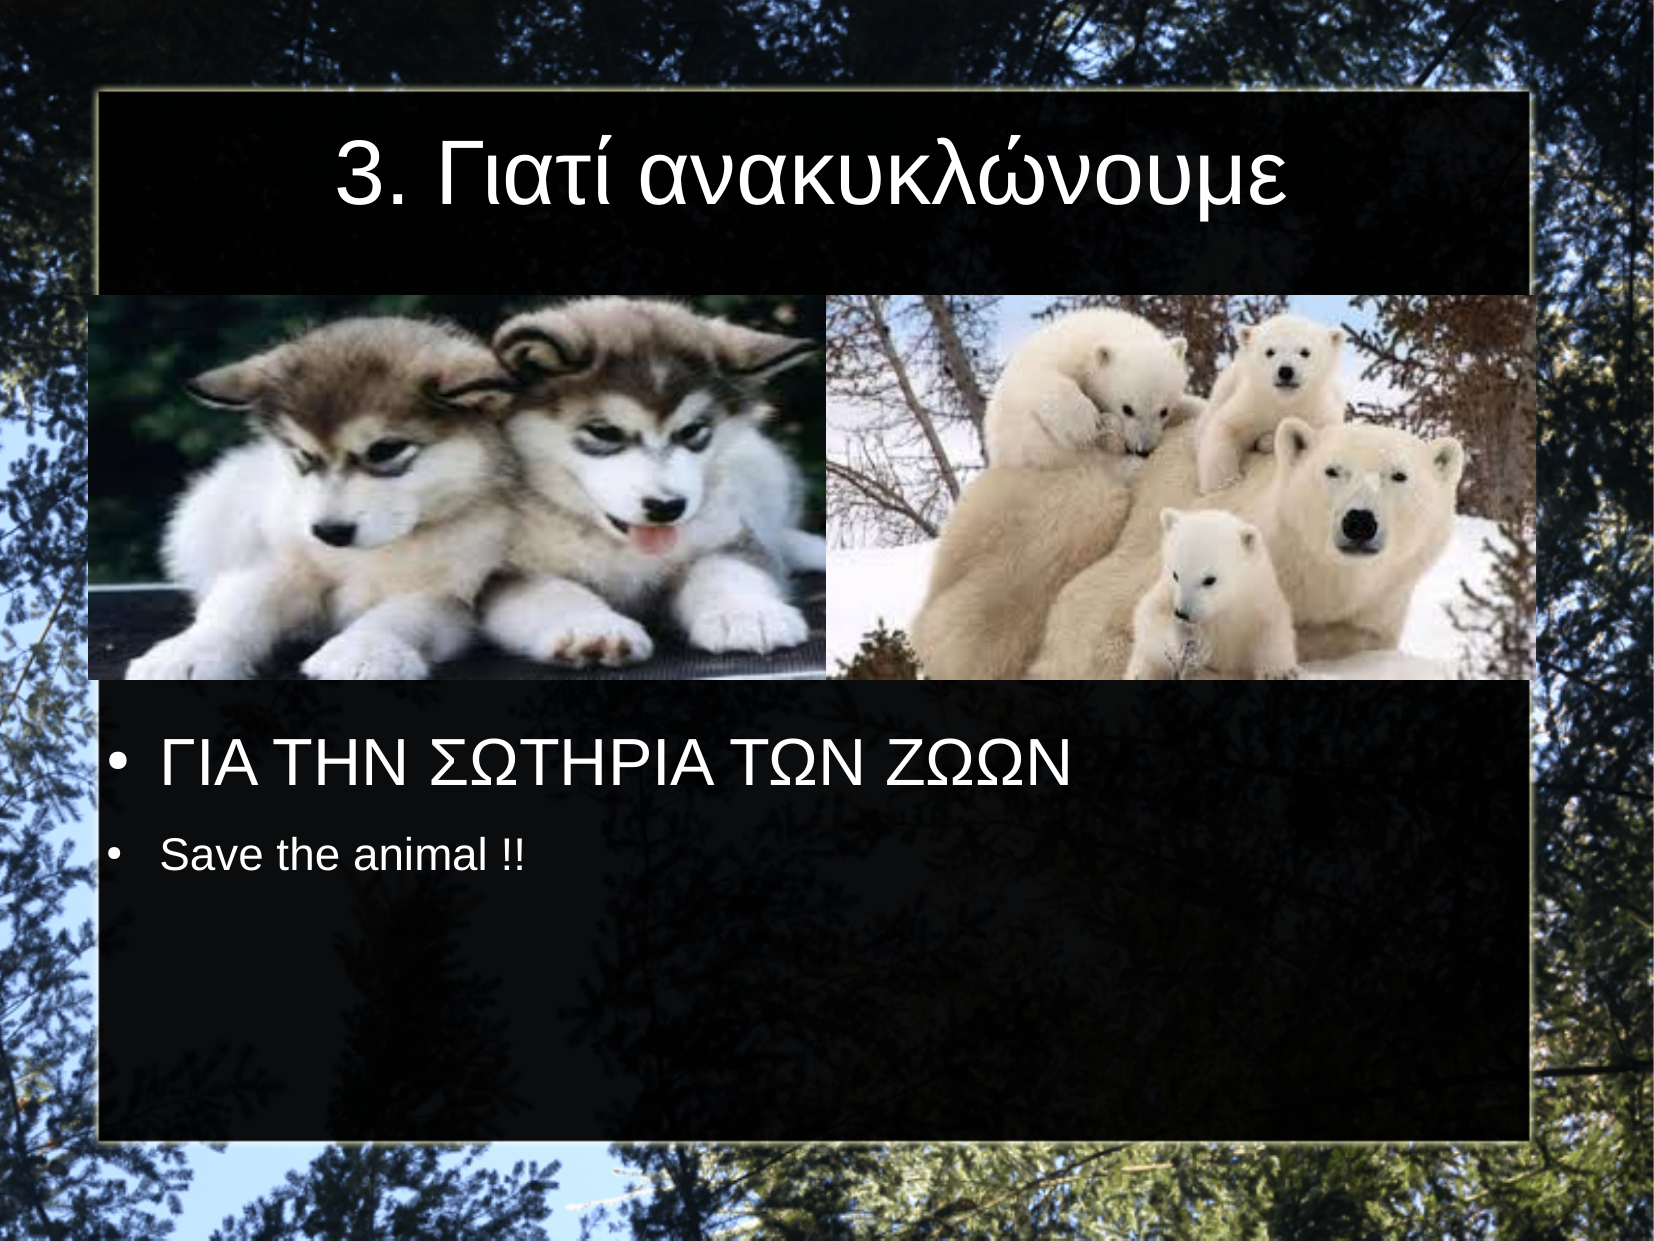

# 3. Γιατί ανακυκλώνουμε
ΓΙΑ ΤΗΝ ΣΩΤΗΡΙΑ ΤΩΝ ΖΩΩΝ
Save the animal !!